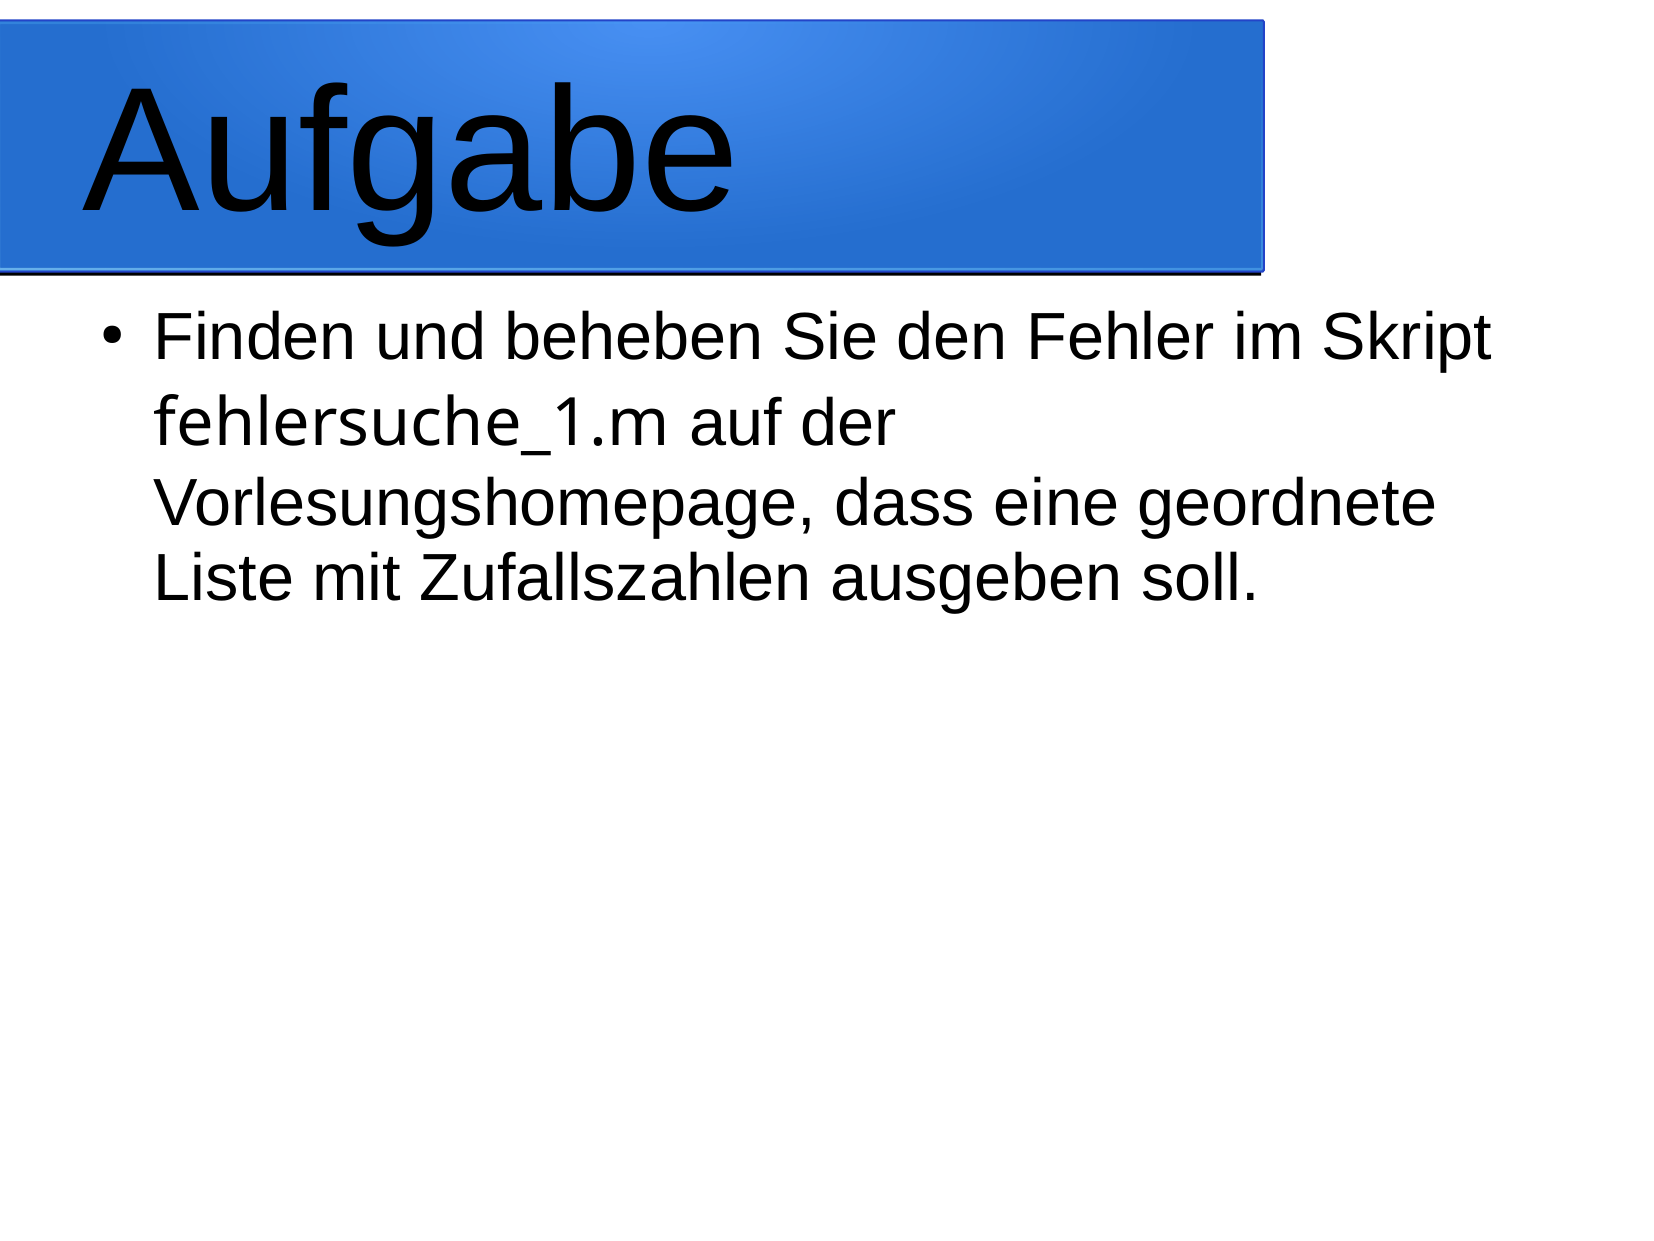

# Aufgabe
Finden und beheben Sie den Fehler im Skript fehlersuche_1.m auf der Vorlesungshomepage, dass eine geordnete Liste mit Zufallszahlen ausgeben soll.